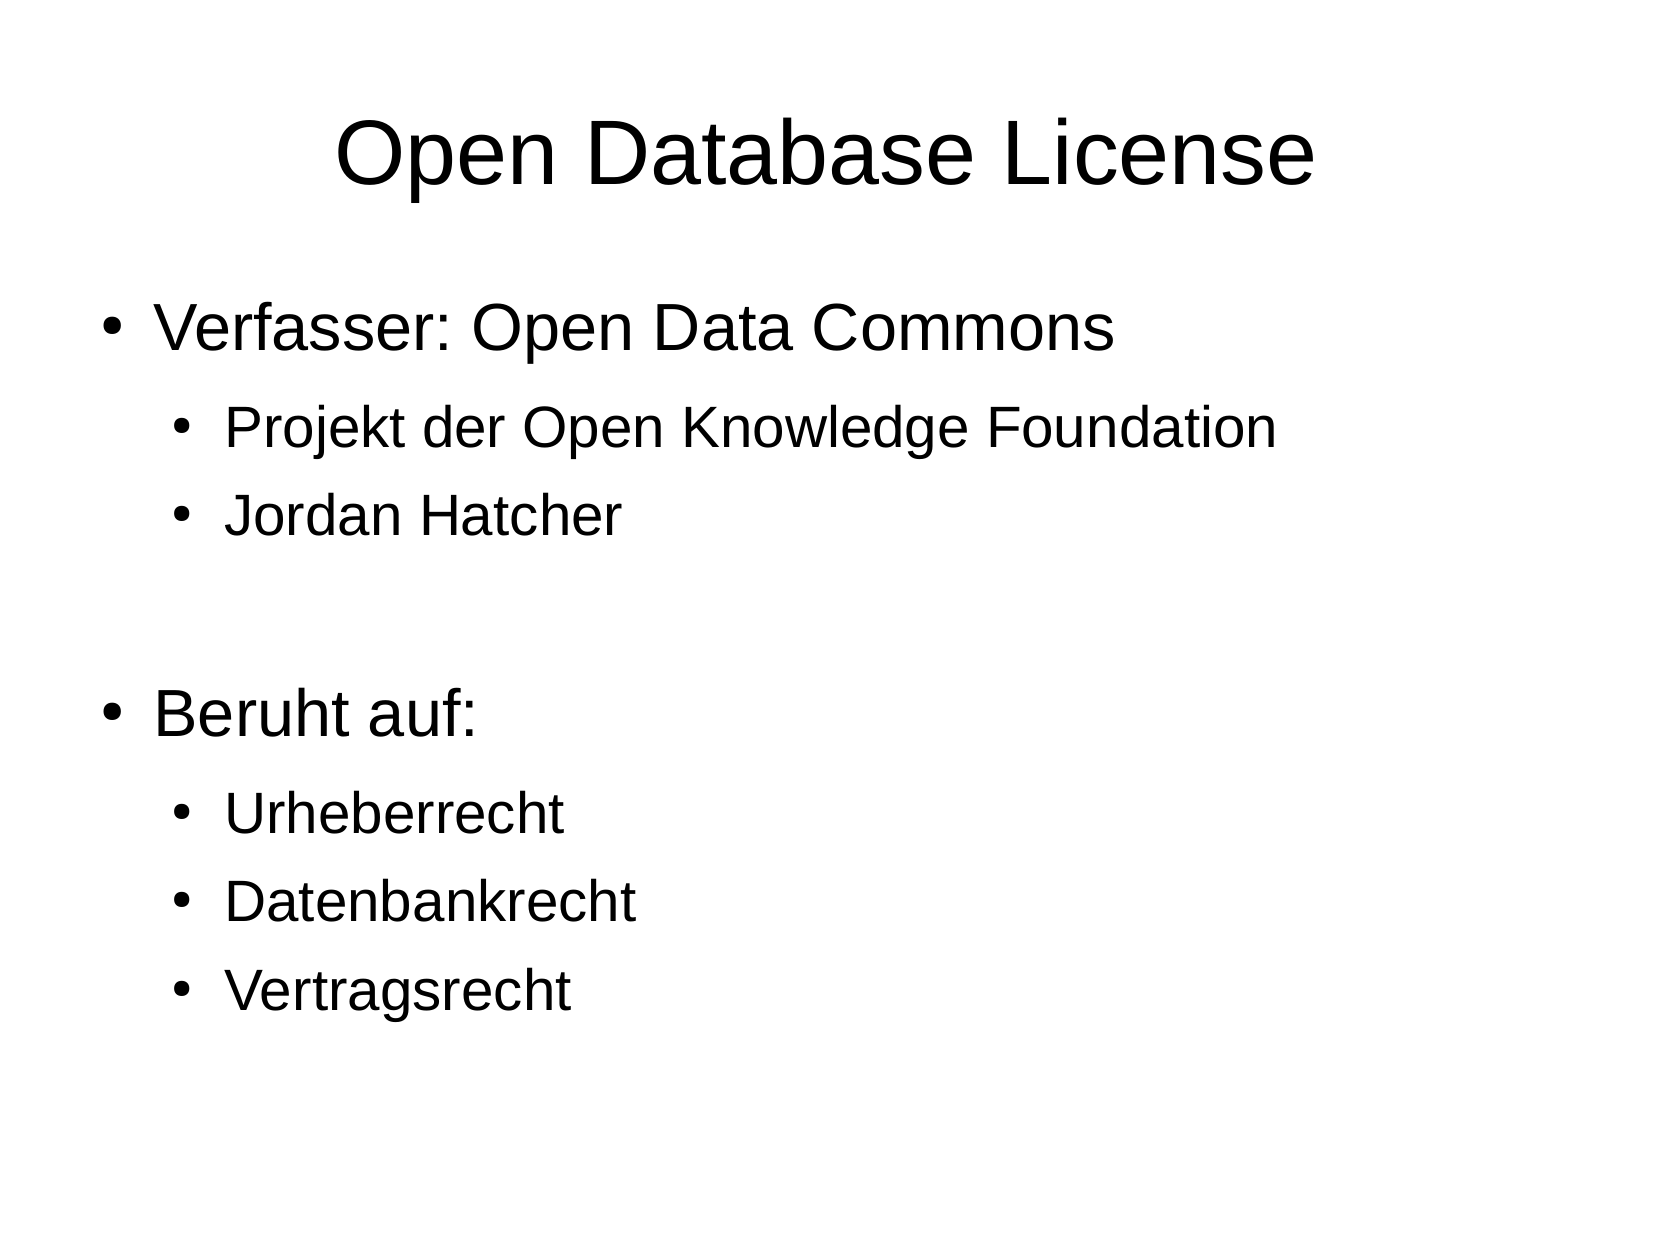

# Open Database License
Verfasser: Open Data Commons
Projekt der Open Knowledge Foundation
Jordan Hatcher
Beruht auf:
Urheberrecht
Datenbankrecht
Vertragsrecht